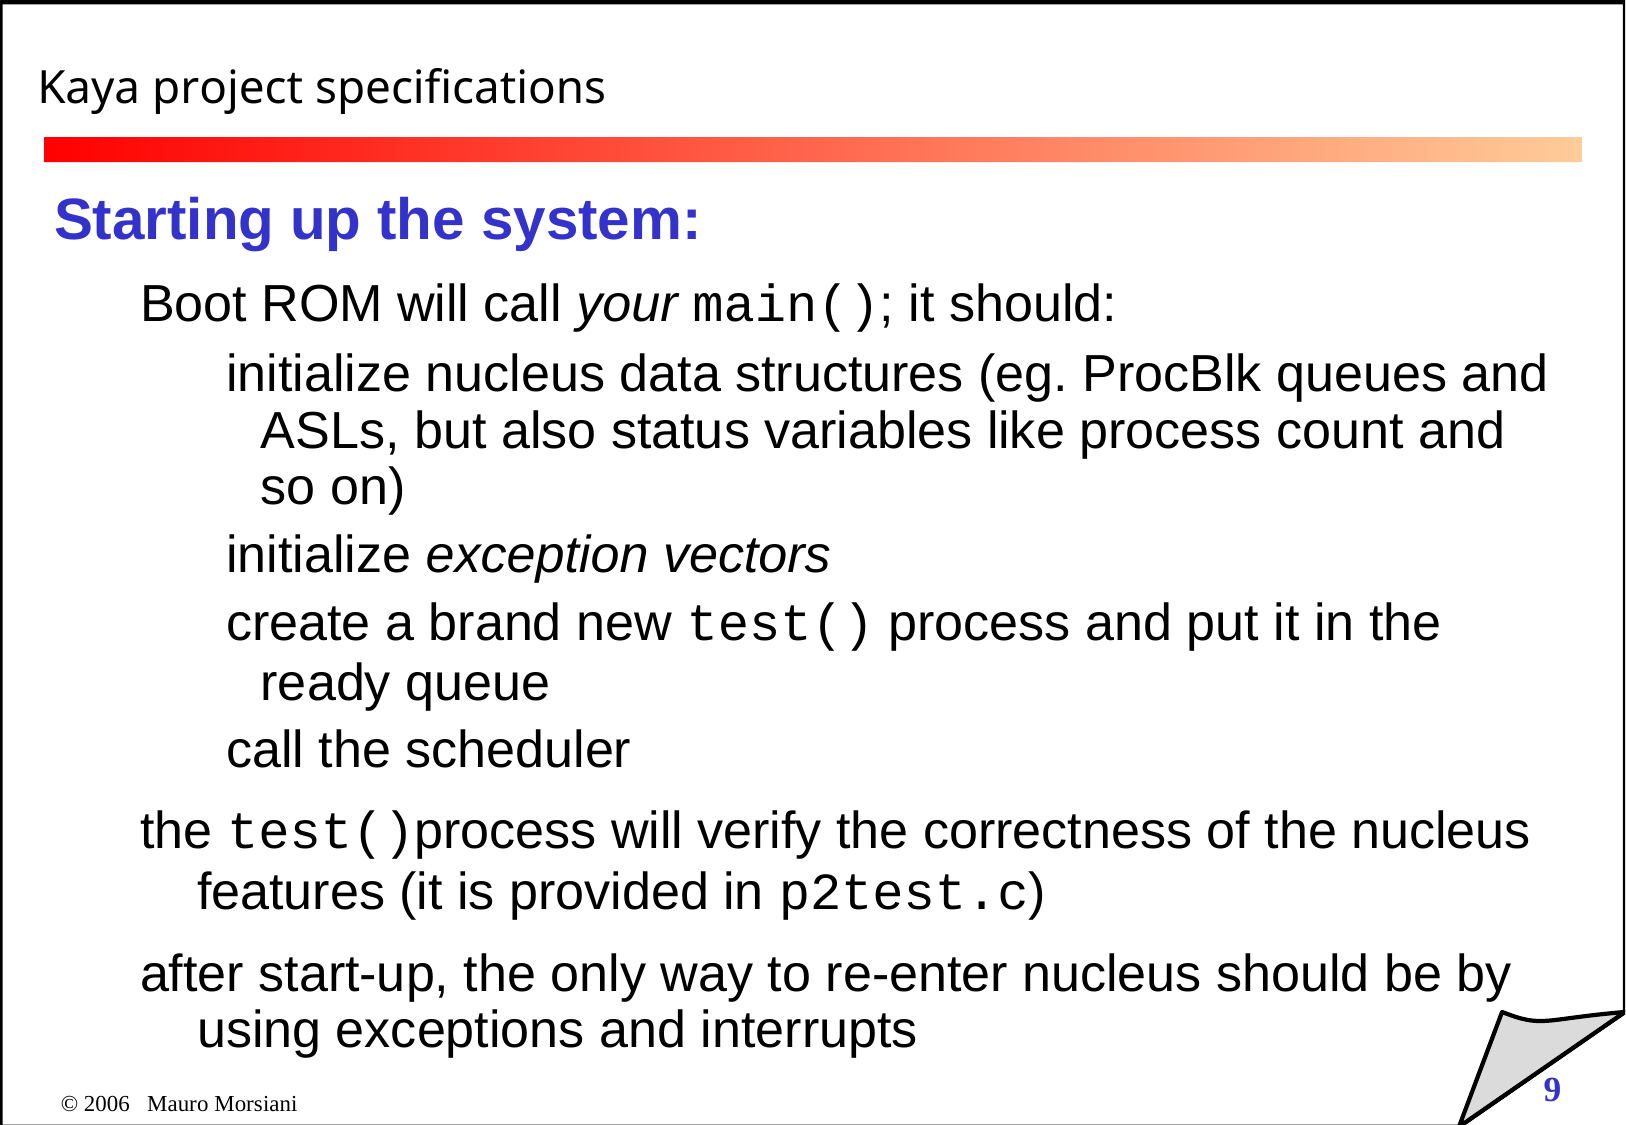

# Kaya project specifications
Starting up the system:
Boot ROM will call your main(); it should:
initialize nucleus data structures (eg. ProcBlk queues and ASLs, but also status variables like process count and so on)
initialize exception vectors
create a brand new test() process and put it in the ready queue
call the scheduler
the test()process will verify the correctness of the nucleus features (it is provided in p2test.c)
after start-up, the only way to re-enter nucleus should be by using exceptions and interrupts